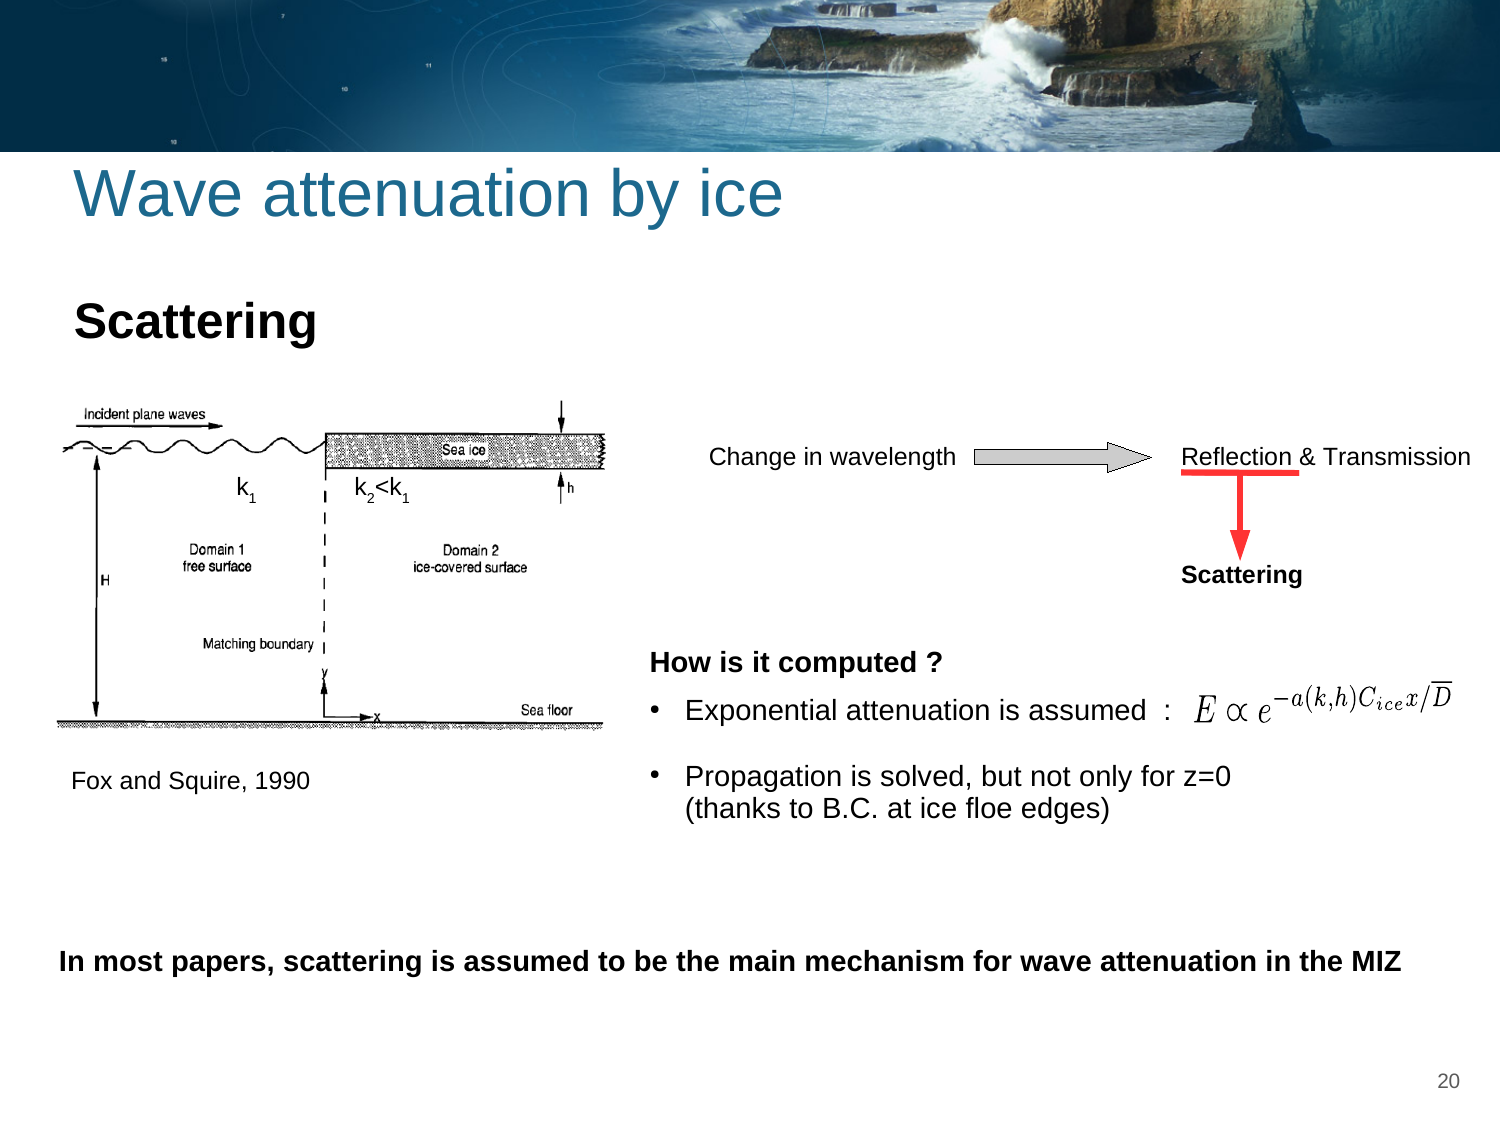

# Wave attenuation by ice
Scattering
Change in wavelength
Reflection & Transmission
k1
k2<k1
Scattering
How is it computed ?
Exponential attenuation is assumed  :
Propagation is solved, but not only for z=0 (thanks to B.C. at ice floe edges)
Fox and Squire, 1990
In most papers, scattering is assumed to be the main mechanism for wave attenuation in the MIZ